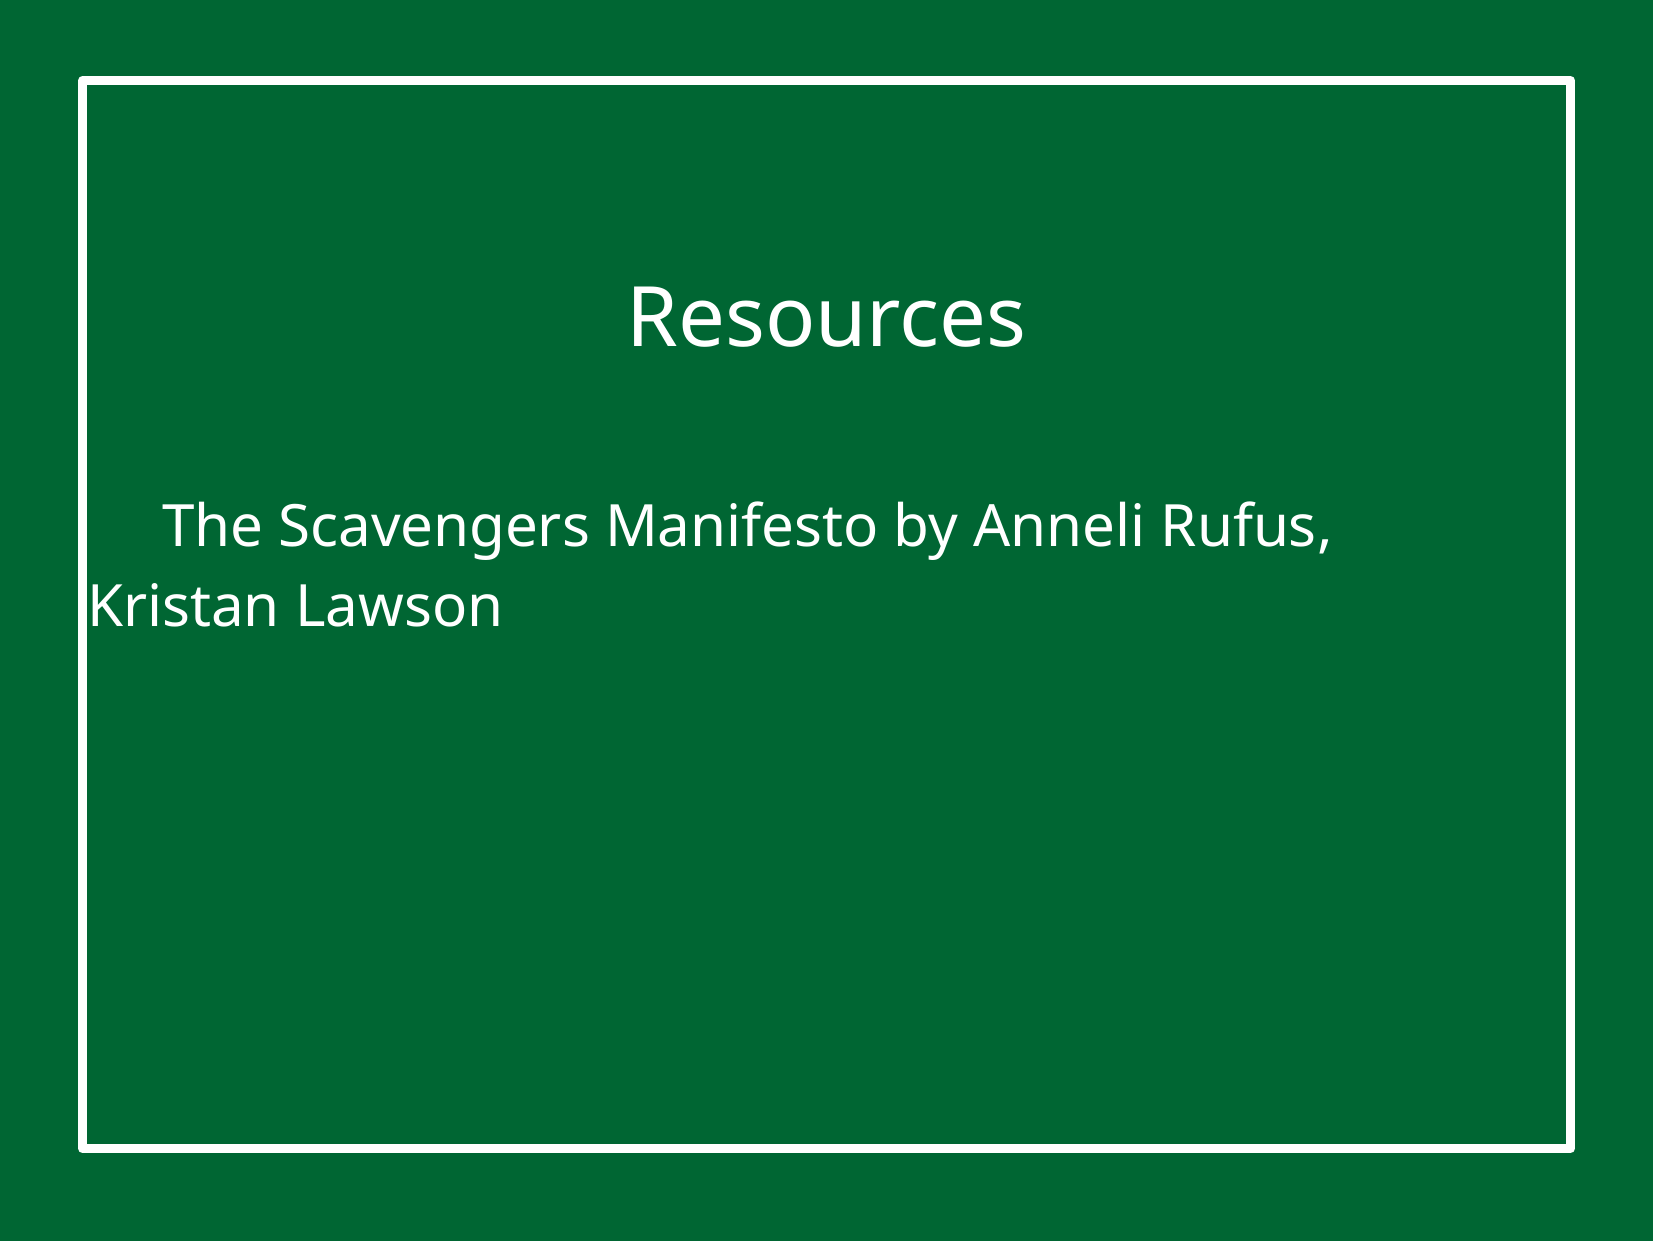

Resources
	The Scavengers Manifesto by Anneli Rufus, 			Kristan Lawson